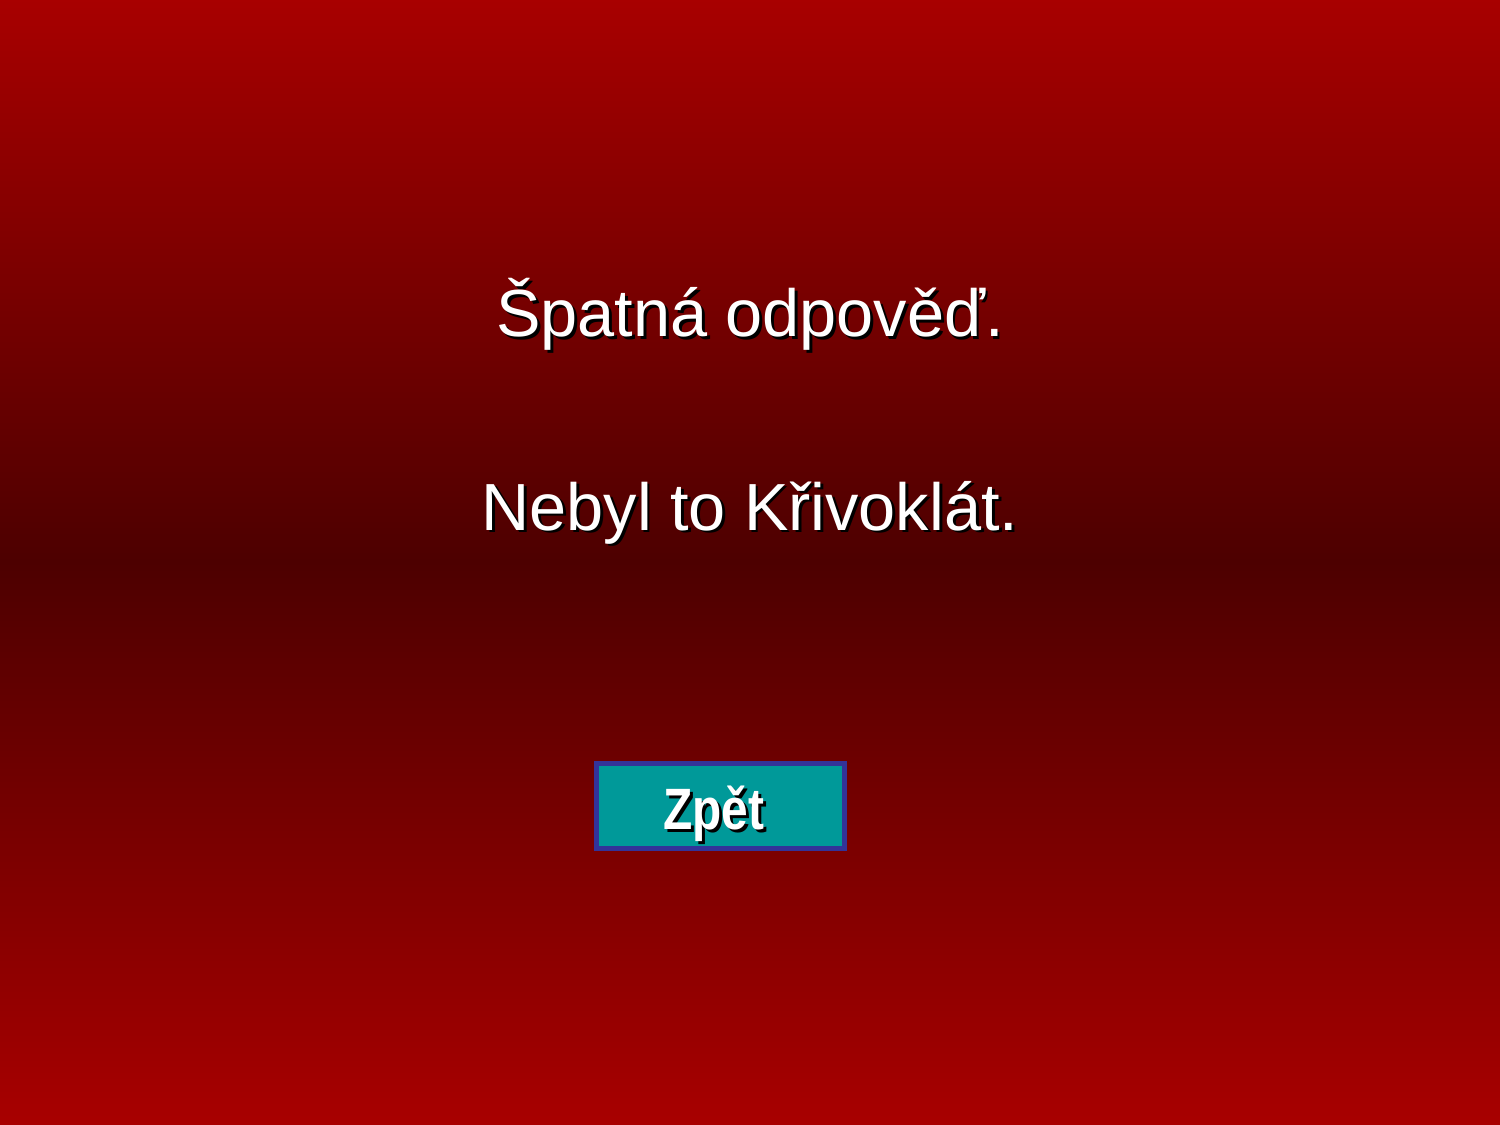

#
Špatná odpověď.
Nebyl to Křivoklát.
Zpět